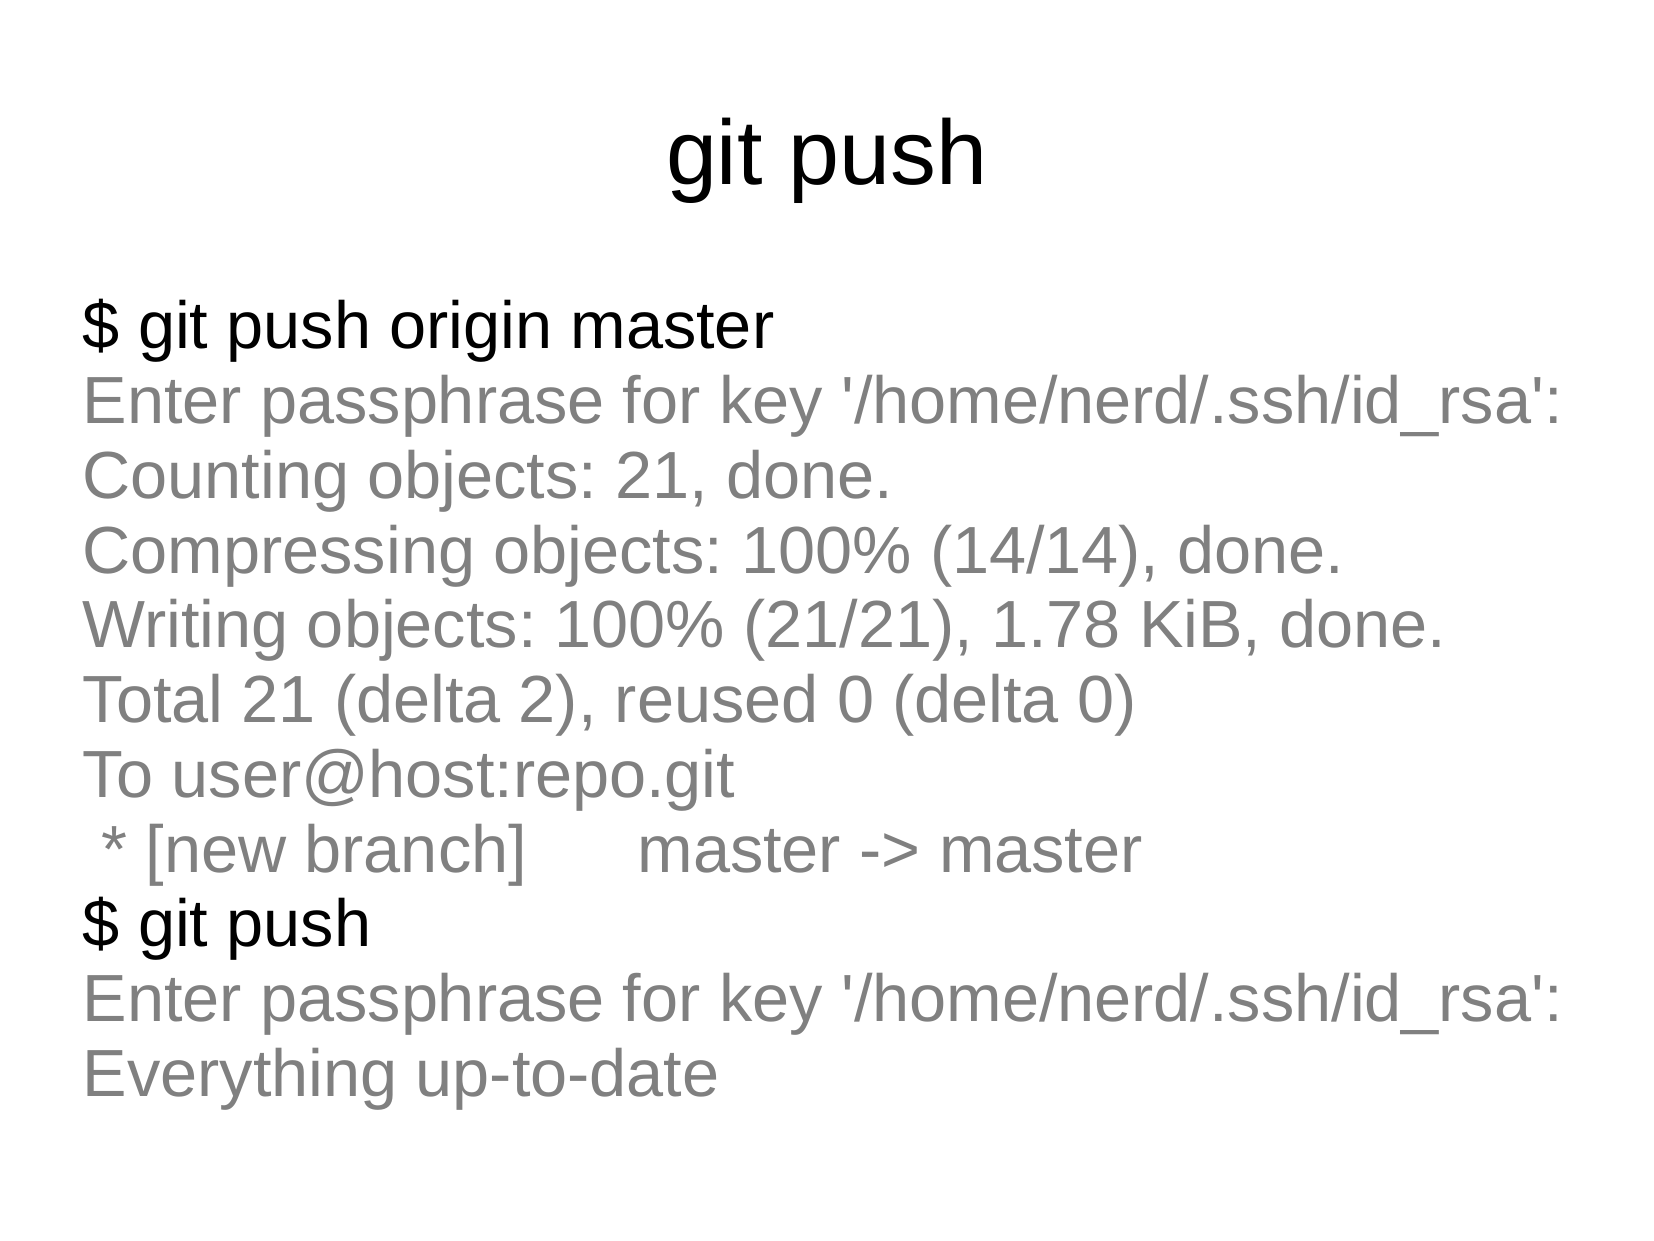

# git push
$ git push origin master
Enter passphrase for key '/home/nerd/.ssh/id_rsa':
Counting objects: 21, done.
Compressing objects: 100% (14/14), done.
Writing objects: 100% (21/21), 1.78 KiB, done.
Total 21 (delta 2), reused 0 (delta 0)
To user@host:repo.git
 * [new branch] master -> master
$ git push
Enter passphrase for key '/home/nerd/.ssh/id_rsa':
Everything up-to-date